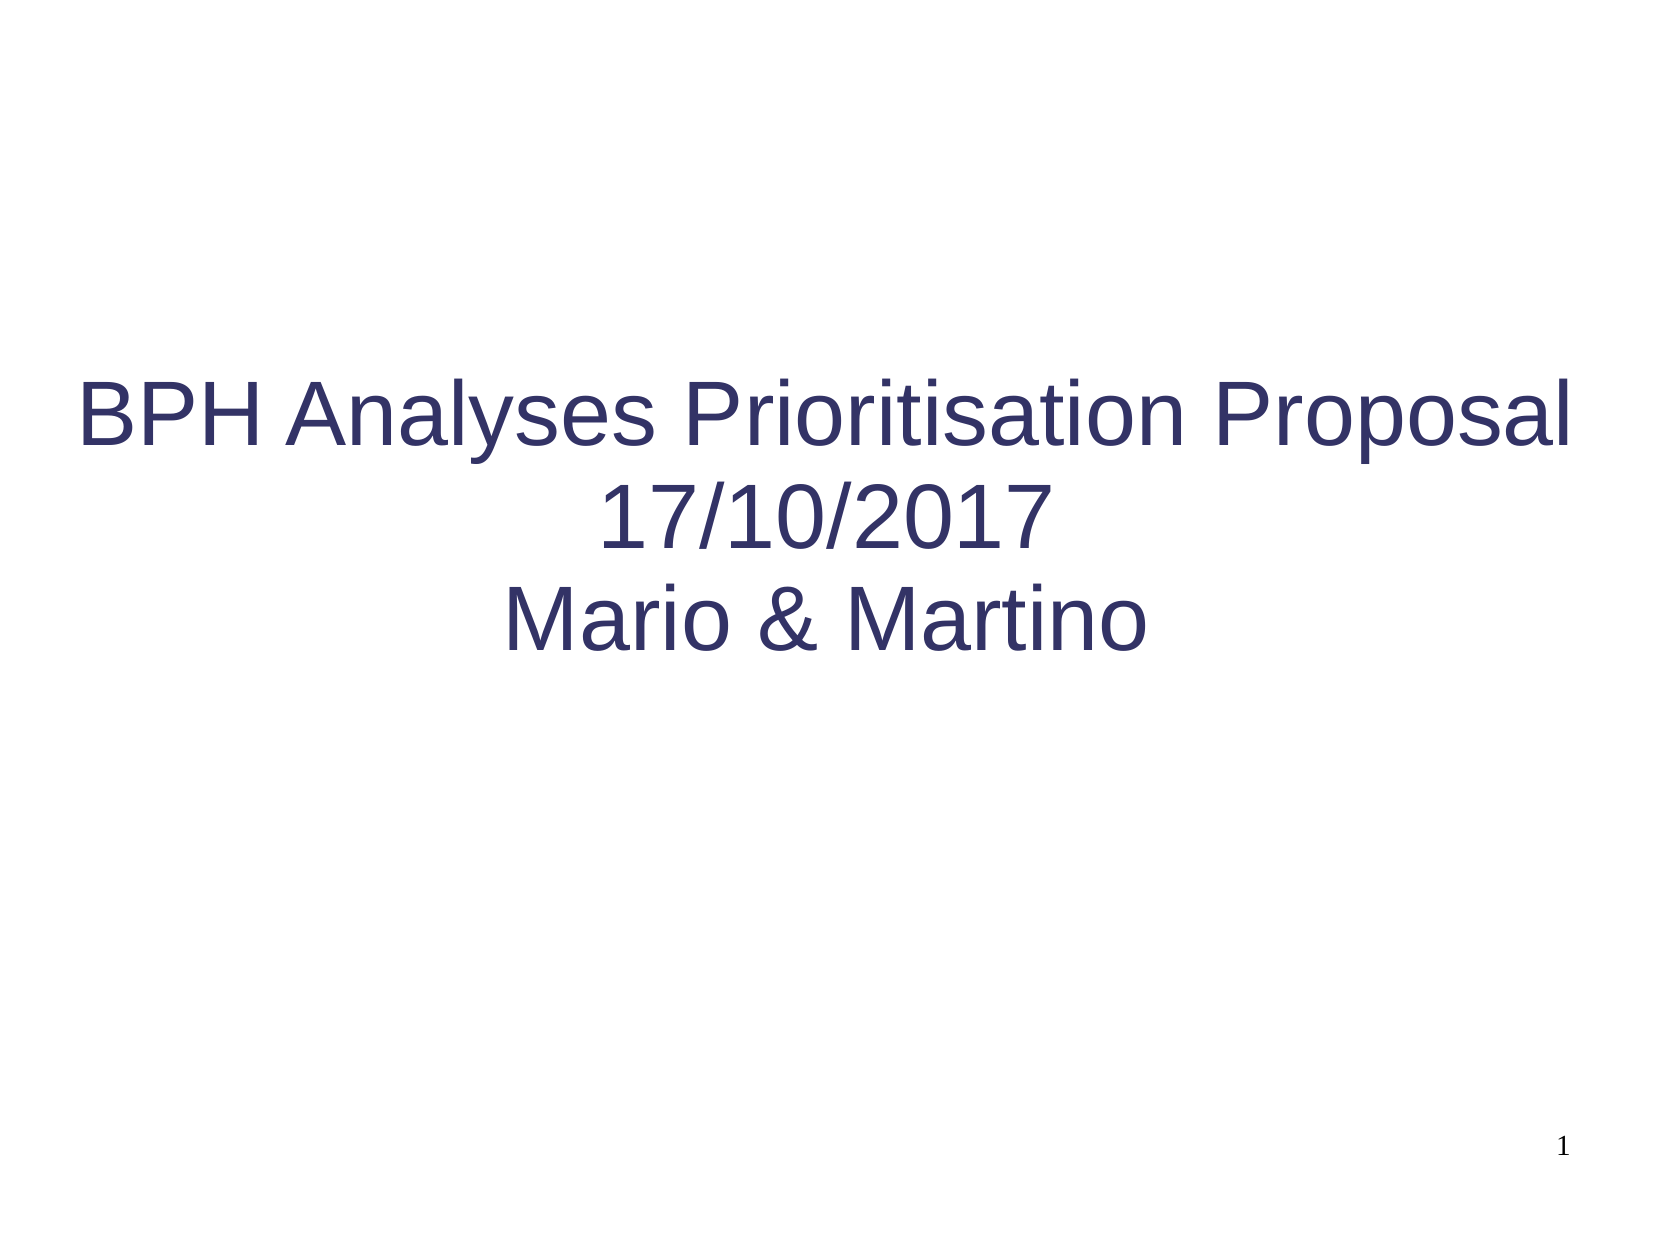

# BPH Analyses Prioritisation Proposal 17/10/2017 Mario & Martino
1